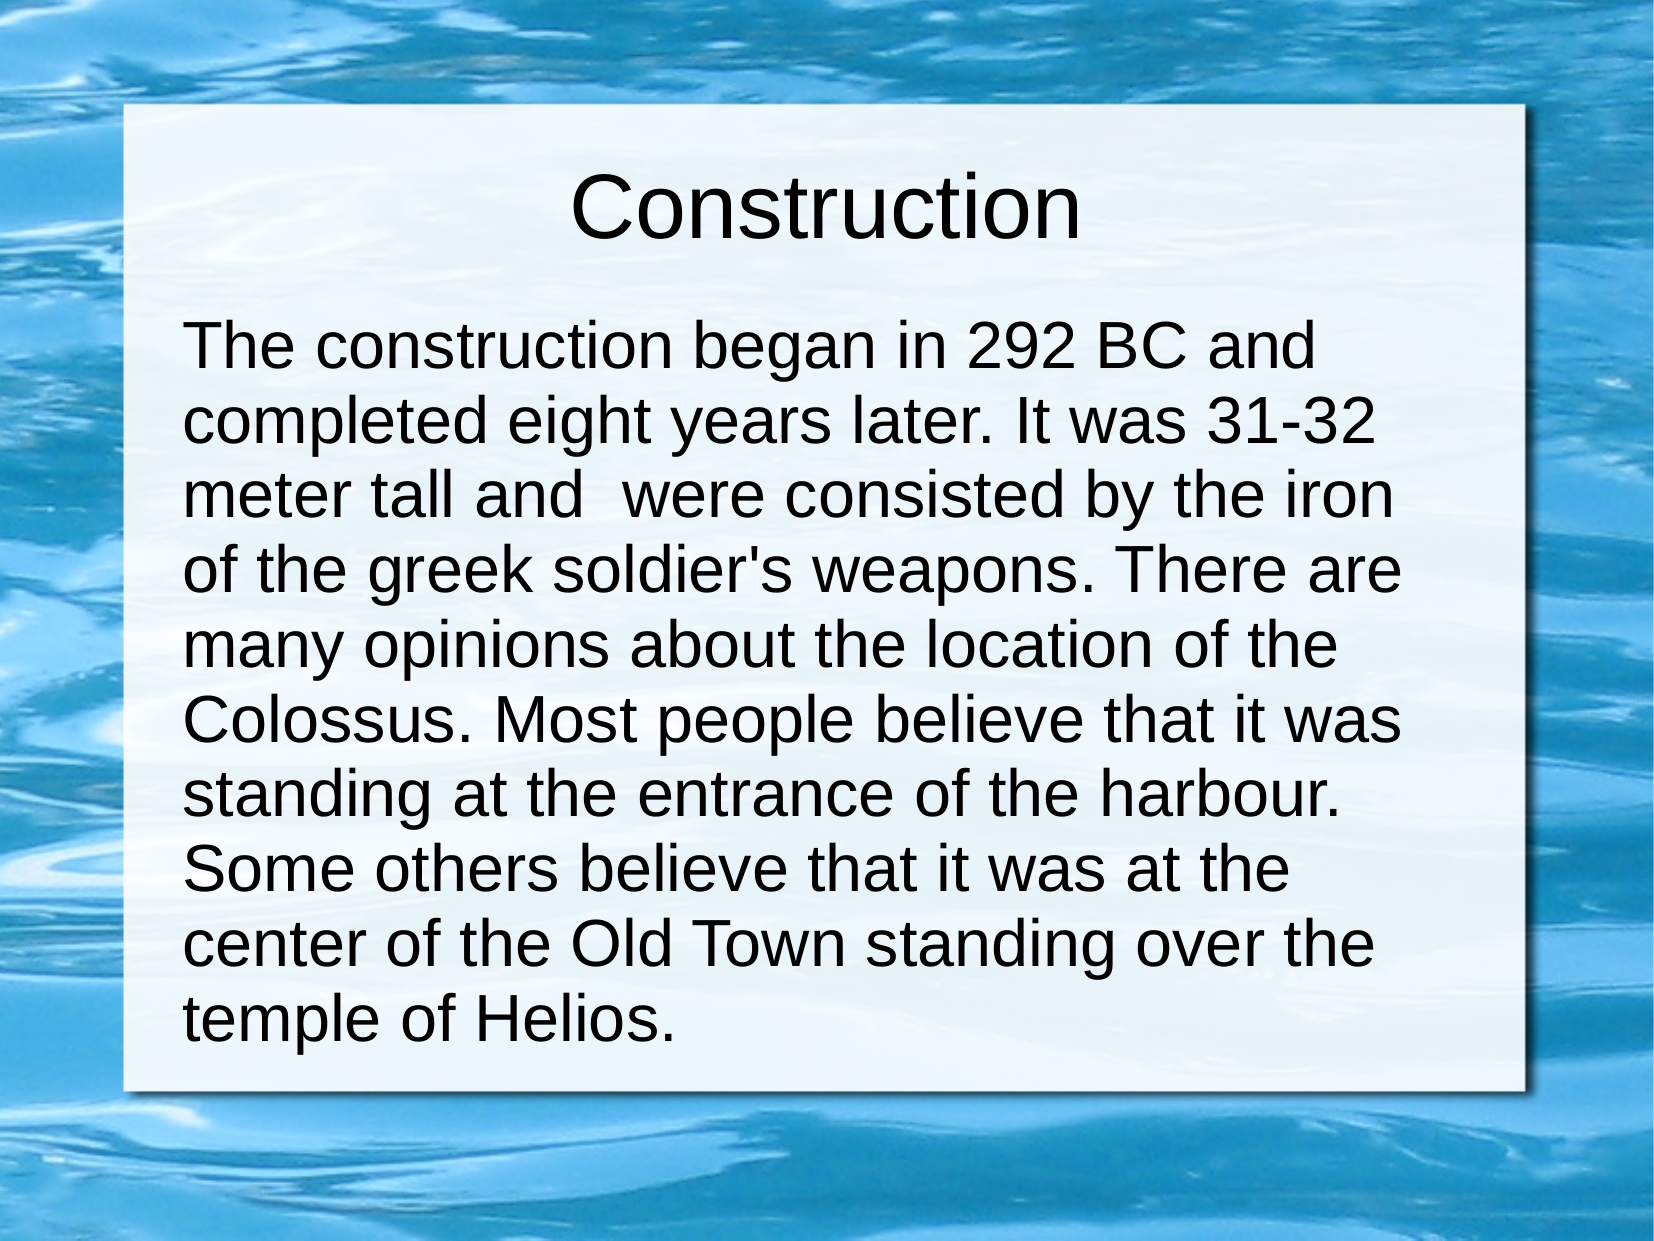

# Construction
The construction began in 292 BC and completed eight years later. It was 31-32 meter tall and were consisted by the iron of the greek soldier's weapons. There are many opinions about the location of the Colossus. Most people believe that it was standing at the entrance of the harbour. Some others believe that it was at the center of the Old Town standing over the temple of Helios.